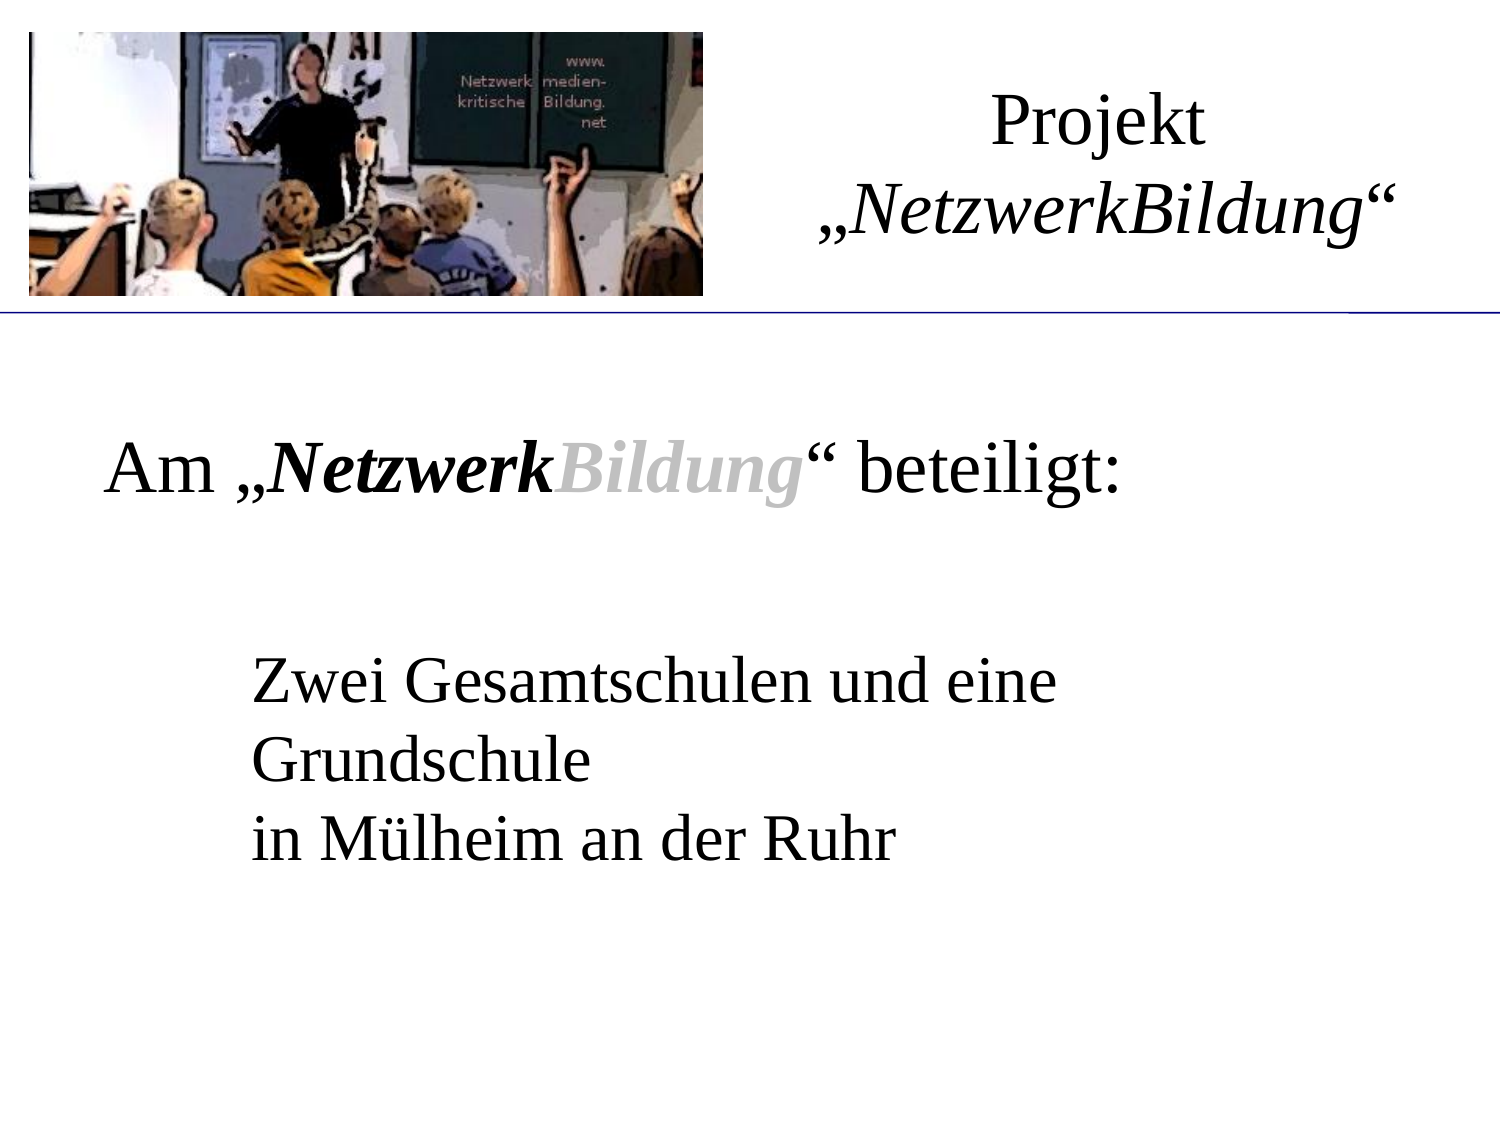

Projekt
„NetzwerkBildung“
Am „NetzwerkBildung“ beteiligt:
Zwei Gesamtschulen und eine Grundschule
in Mülheim an der Ruhr